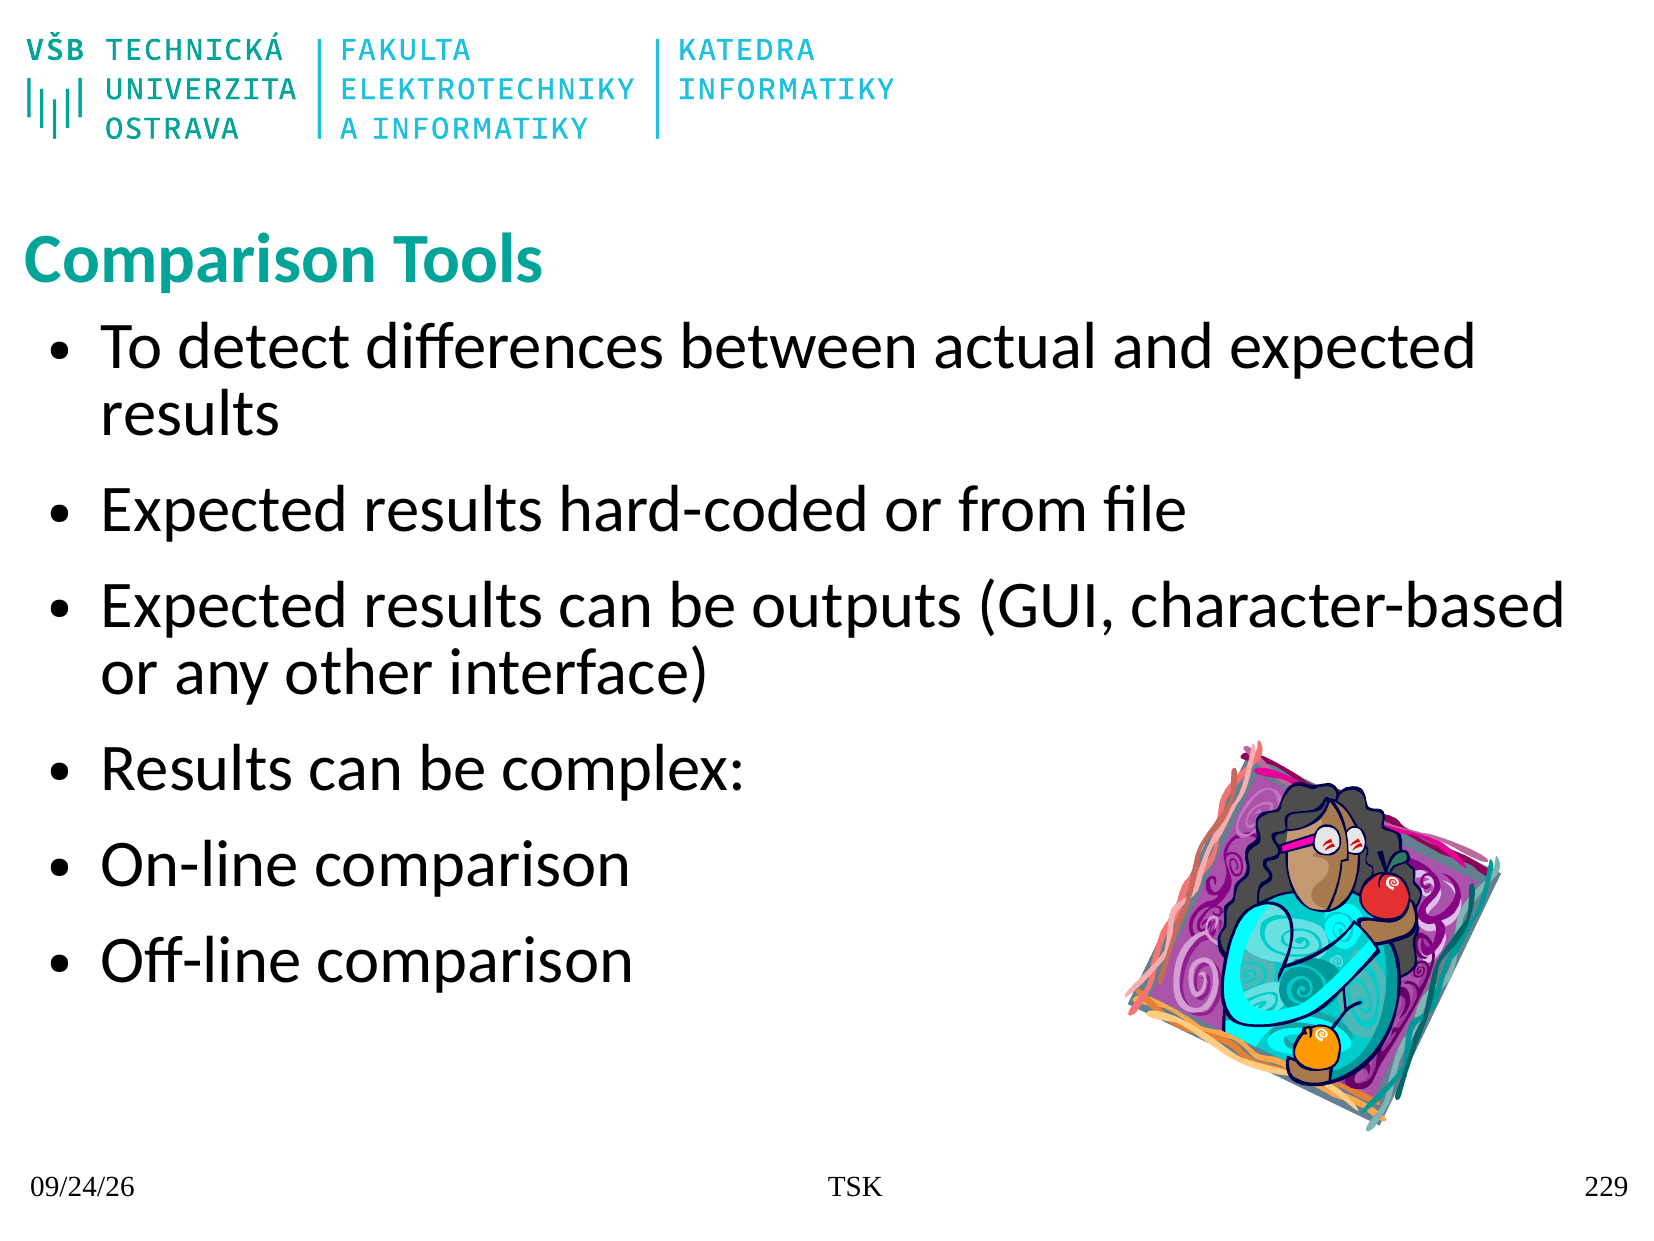

# Comparison Tools
To detect differences between actual and expected results
Expected results hard-coded or from file
Expected results can be outputs (GUI, character-based or any other interface)
Results can be complex:
On-line comparison
Off-line comparison
TSK
229